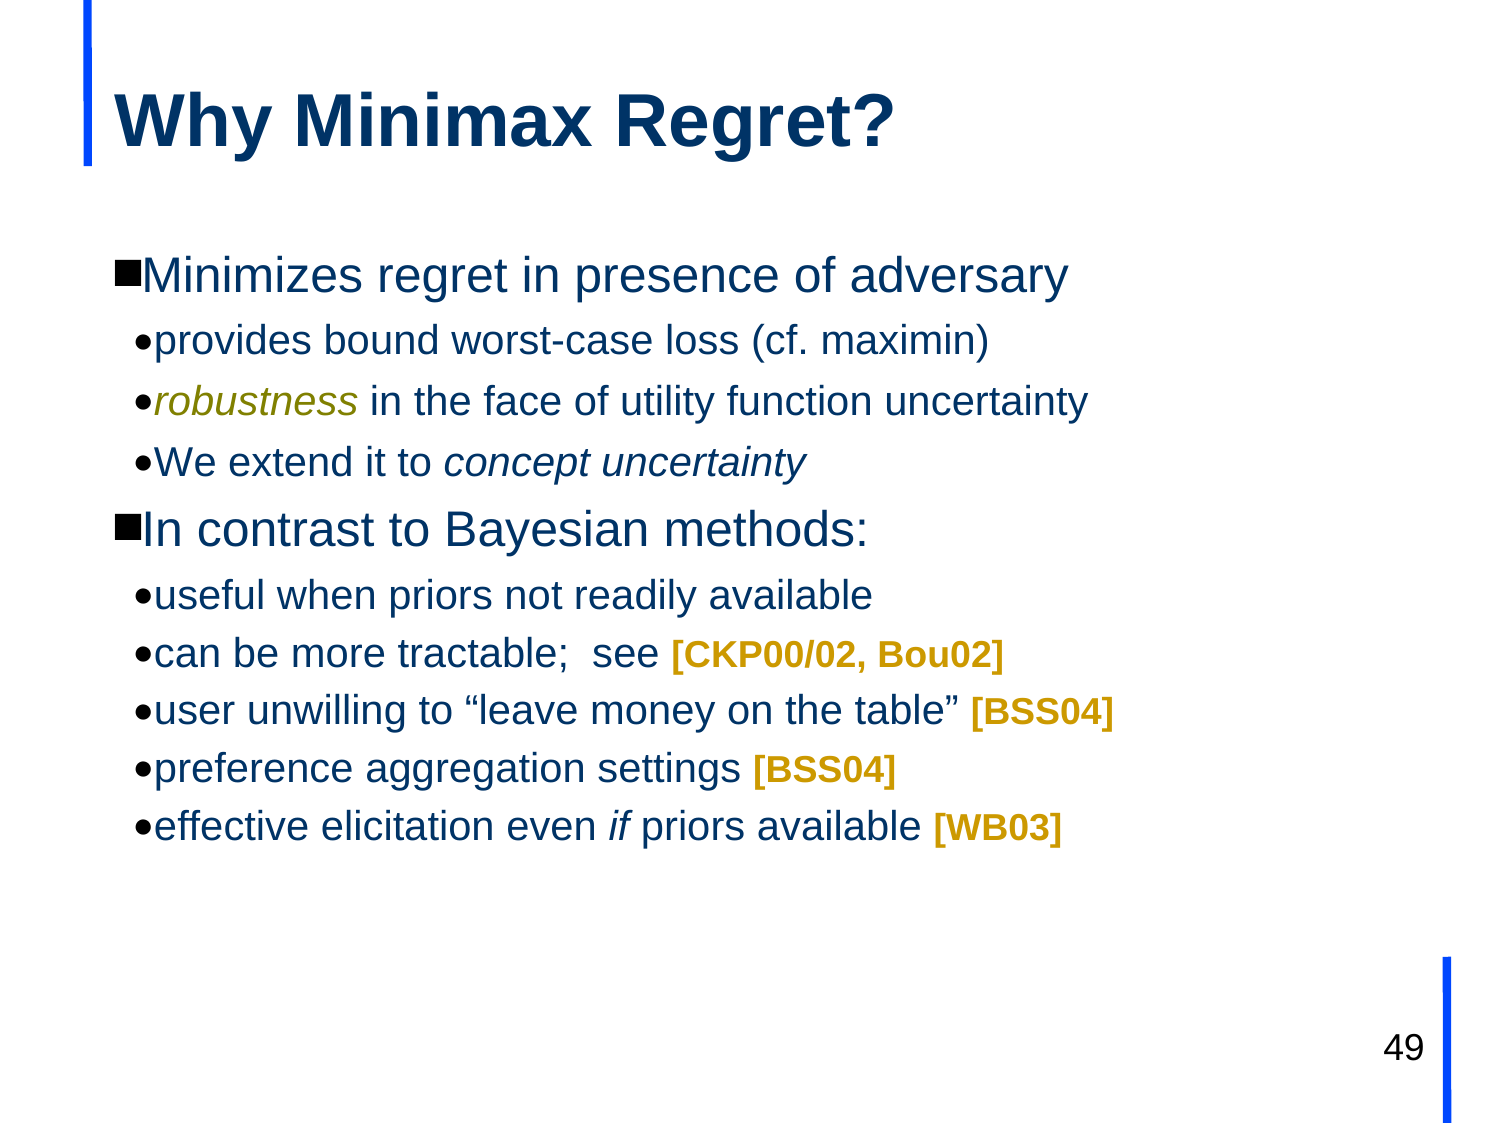

# Why Minimax Regret?
Minimizes regret in presence of adversary
provides bound worst-case loss (cf. maximin)
robustness in the face of utility function uncertainty
We extend it to concept uncertainty
In contrast to Bayesian methods:
useful when priors not readily available
can be more tractable; see [CKP00/02, Bou02]
user unwilling to “leave money on the table” [BSS04]
preference aggregation settings [BSS04]
effective elicitation even if priors available [WB03]
49